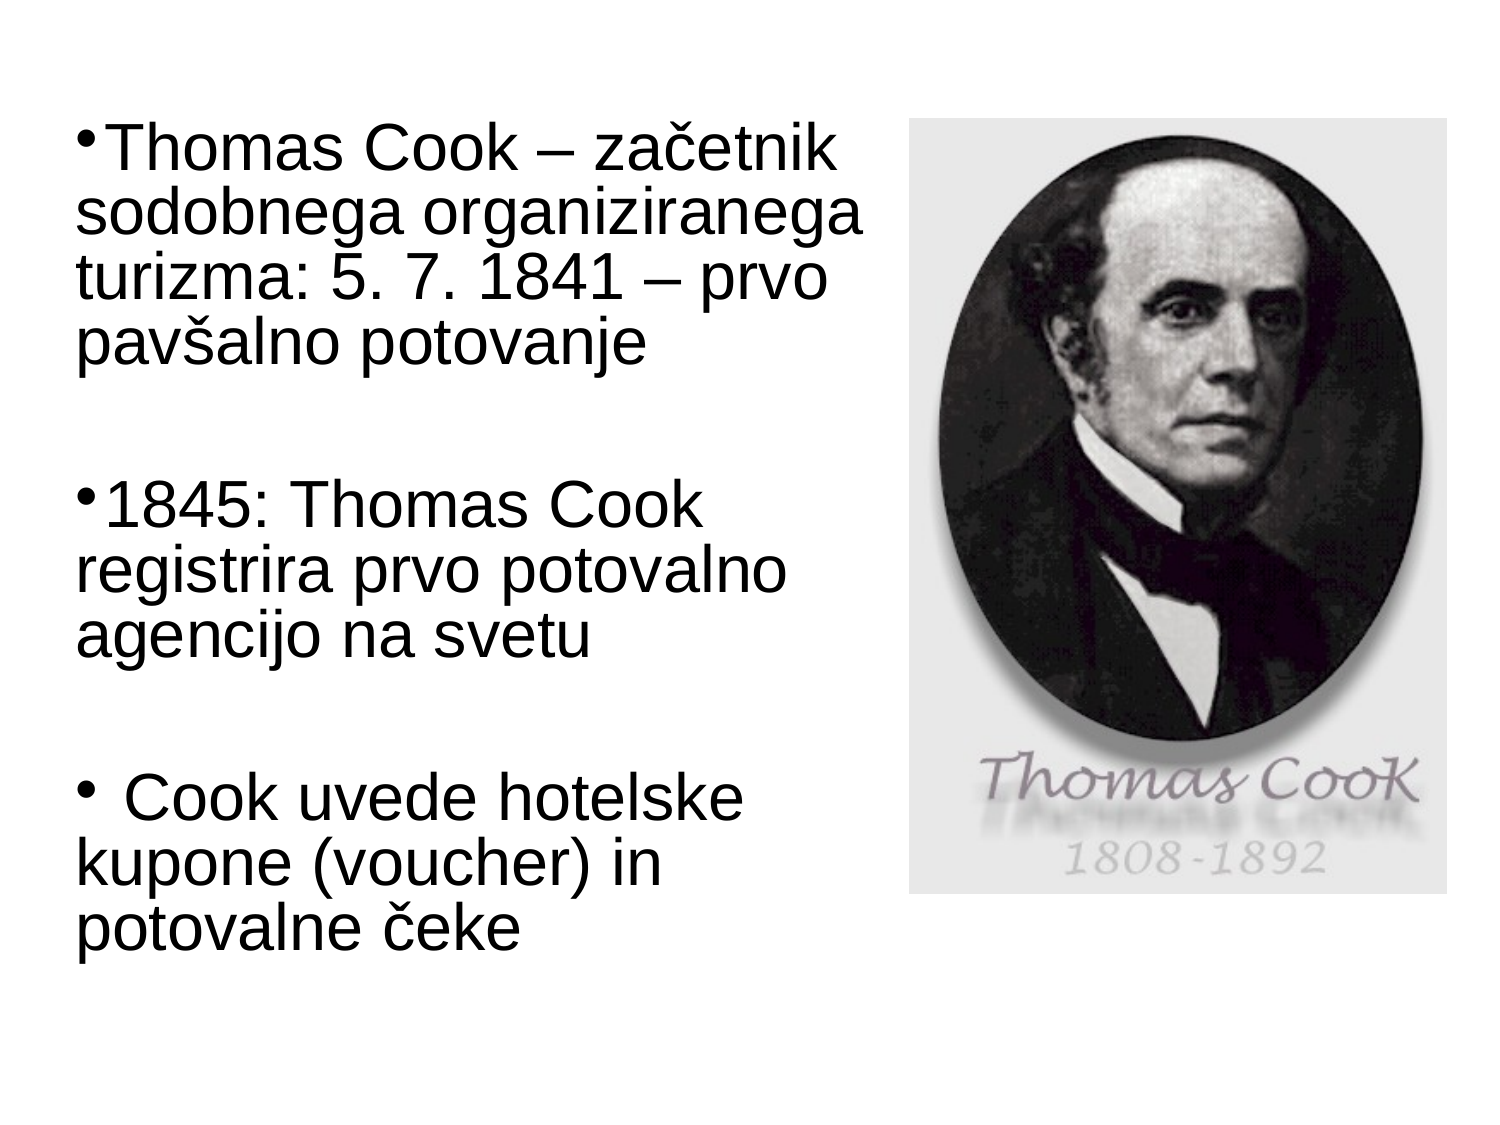

# Thomas Cook – začetnik sodobnega organiziranega turizma: 5. 7. 1841 – prvo pavšalno potovanje
1845: Thomas Cook registrira prvo potovalno agencijo na svetu
 Cook uvede hotelske kupone (voucher) in potovalne čeke